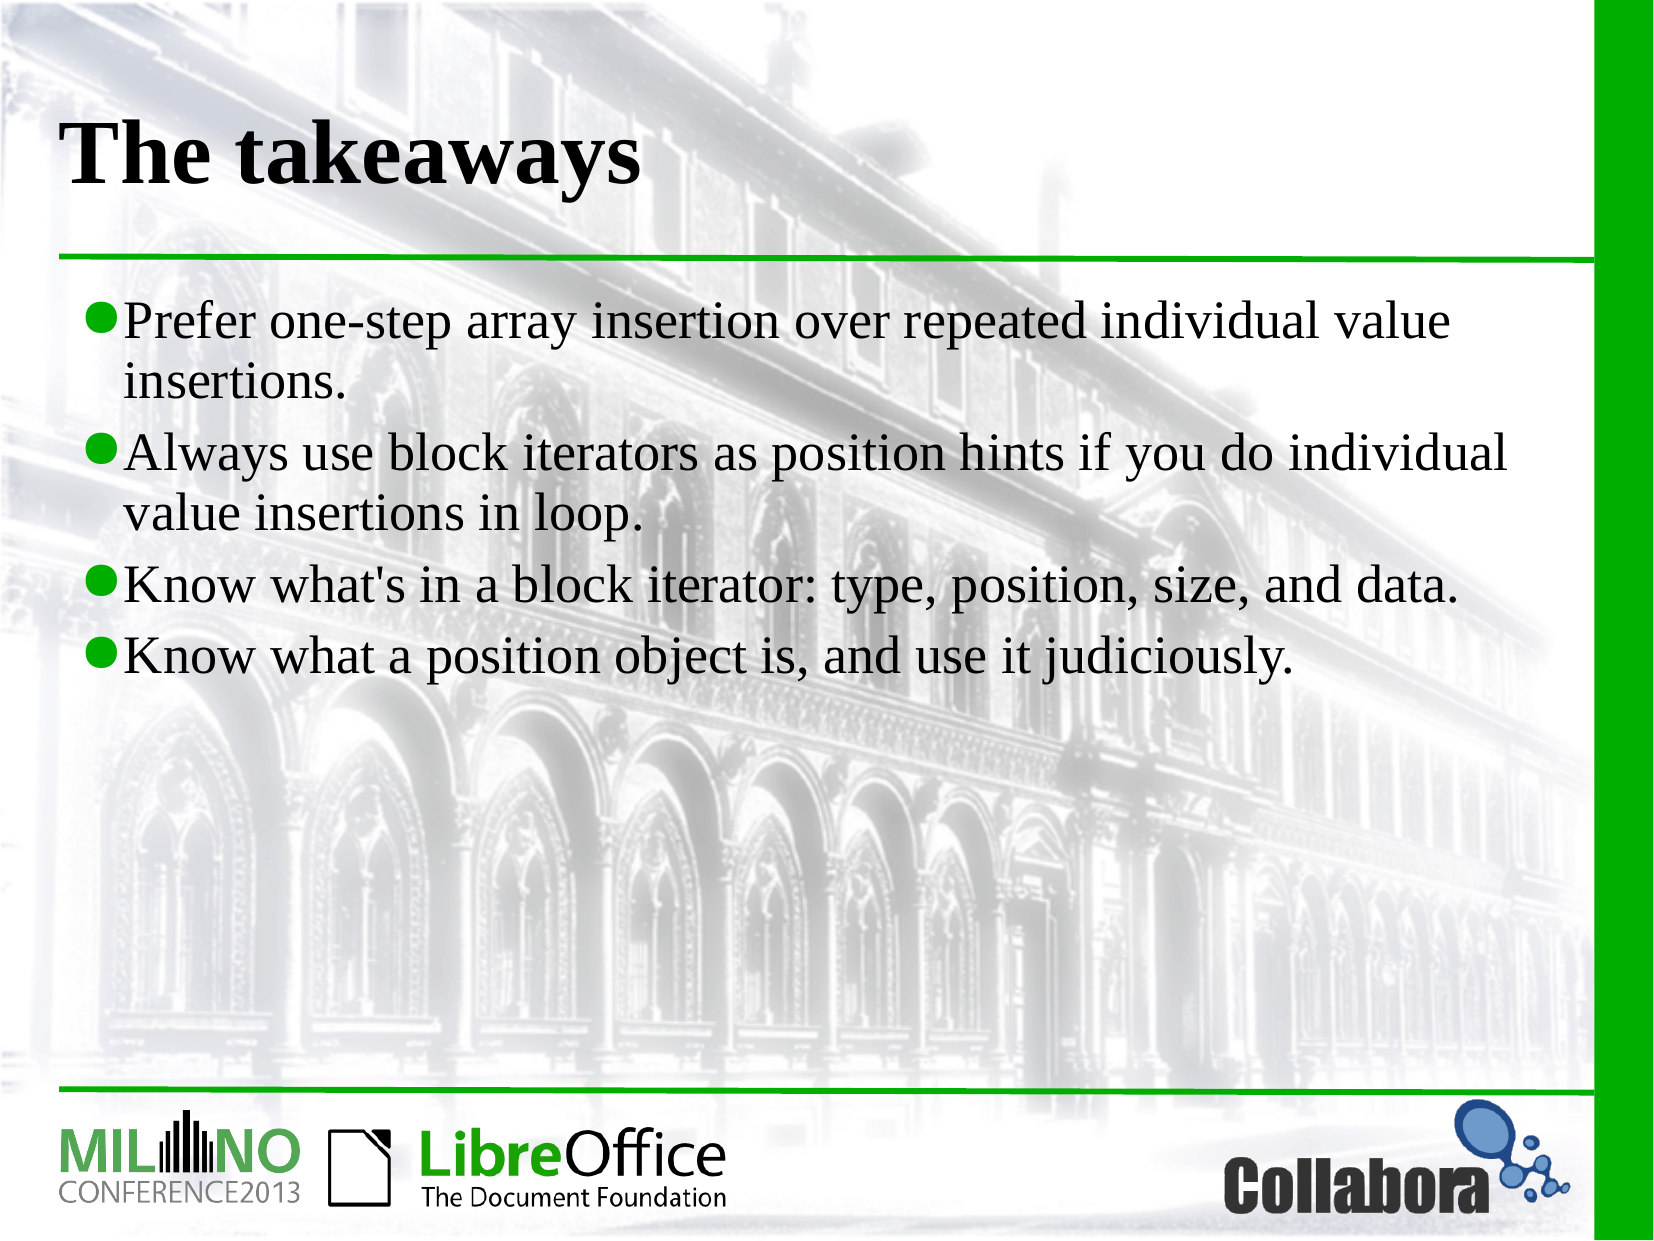

# The takeaways
Prefer one-step array insertion over repeated individual value insertions.
Always use block iterators as position hints if you do individual value insertions in loop.
Know what's in a block iterator: type, position, size, and data.
Know what a position object is, and use it judiciously.